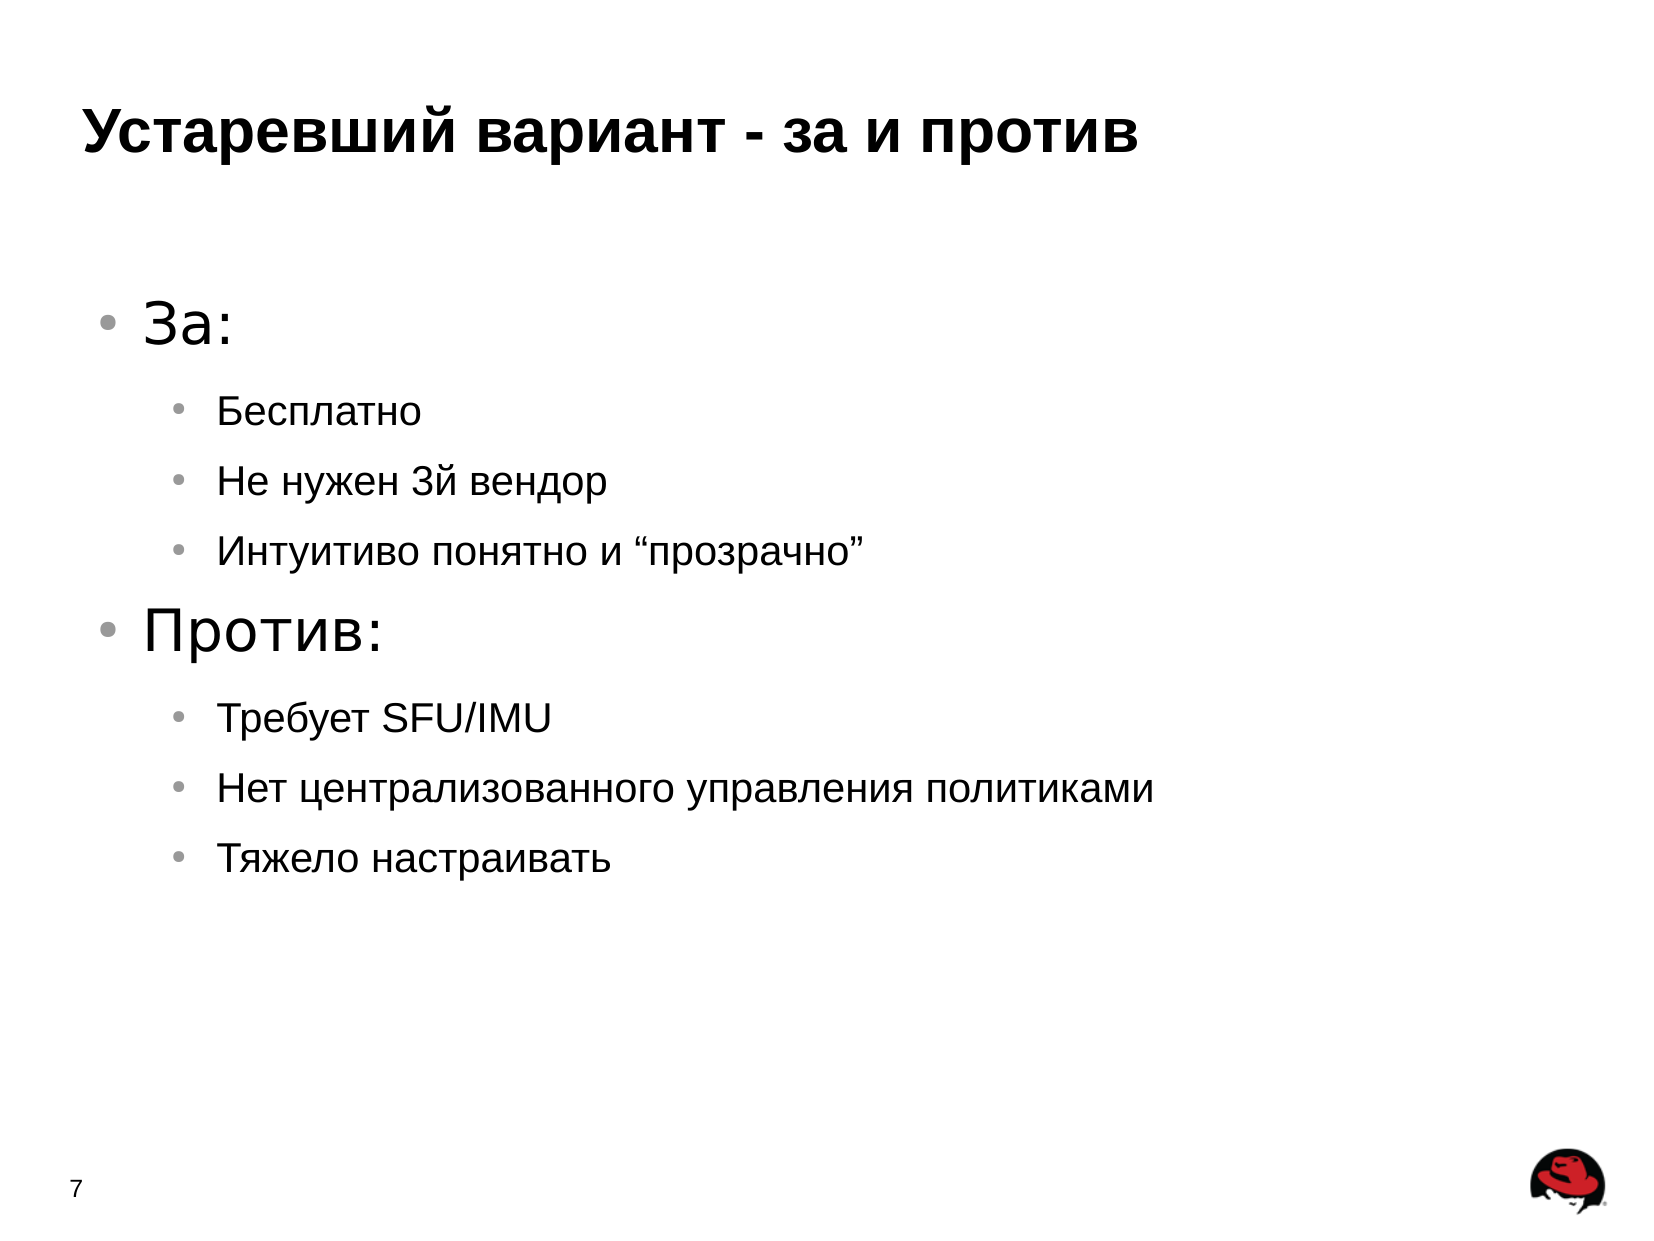

# Устаревший вариант - за и против
За:
Бесплатно
Не нужен 3й вендор
Интуитиво понятно и “прозрачно”
Против:
Требует SFU/IMU
Нет централизованного управления политиками
Тяжело настраивать